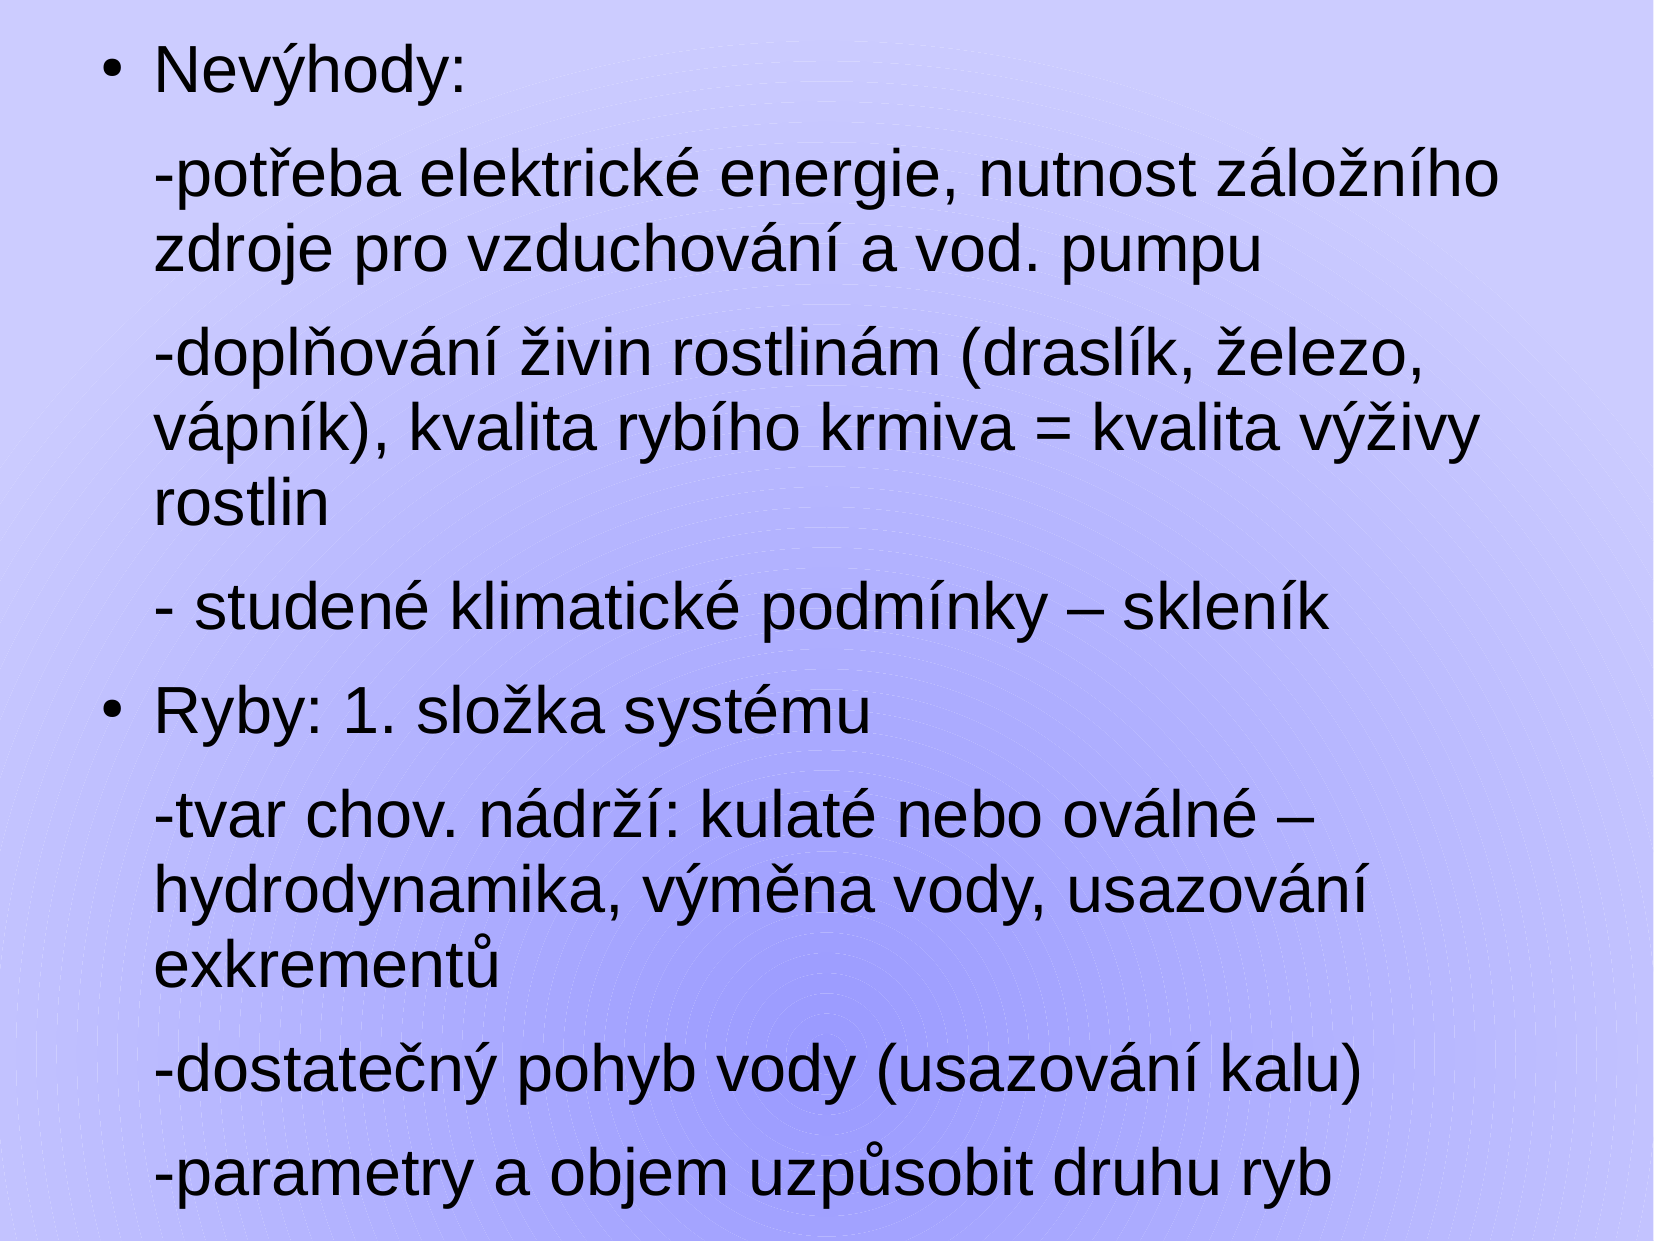

Nevýhody:
-potřeba elektrické energie, nutnost záložního zdroje pro vzduchování a vod. pumpu
-doplňování živin rostlinám (draslík, železo, vápník), kvalita rybího krmiva = kvalita výživy rostlin
- studené klimatické podmínky – skleník
Ryby: 1. složka systému
-tvar chov. nádrží: kulaté nebo oválné – hydrodynamika, výměna vody, usazování exkrementů
-dostatečný pohyb vody (usazování kalu)
-parametry a objem uzpůsobit druhu ryb
#